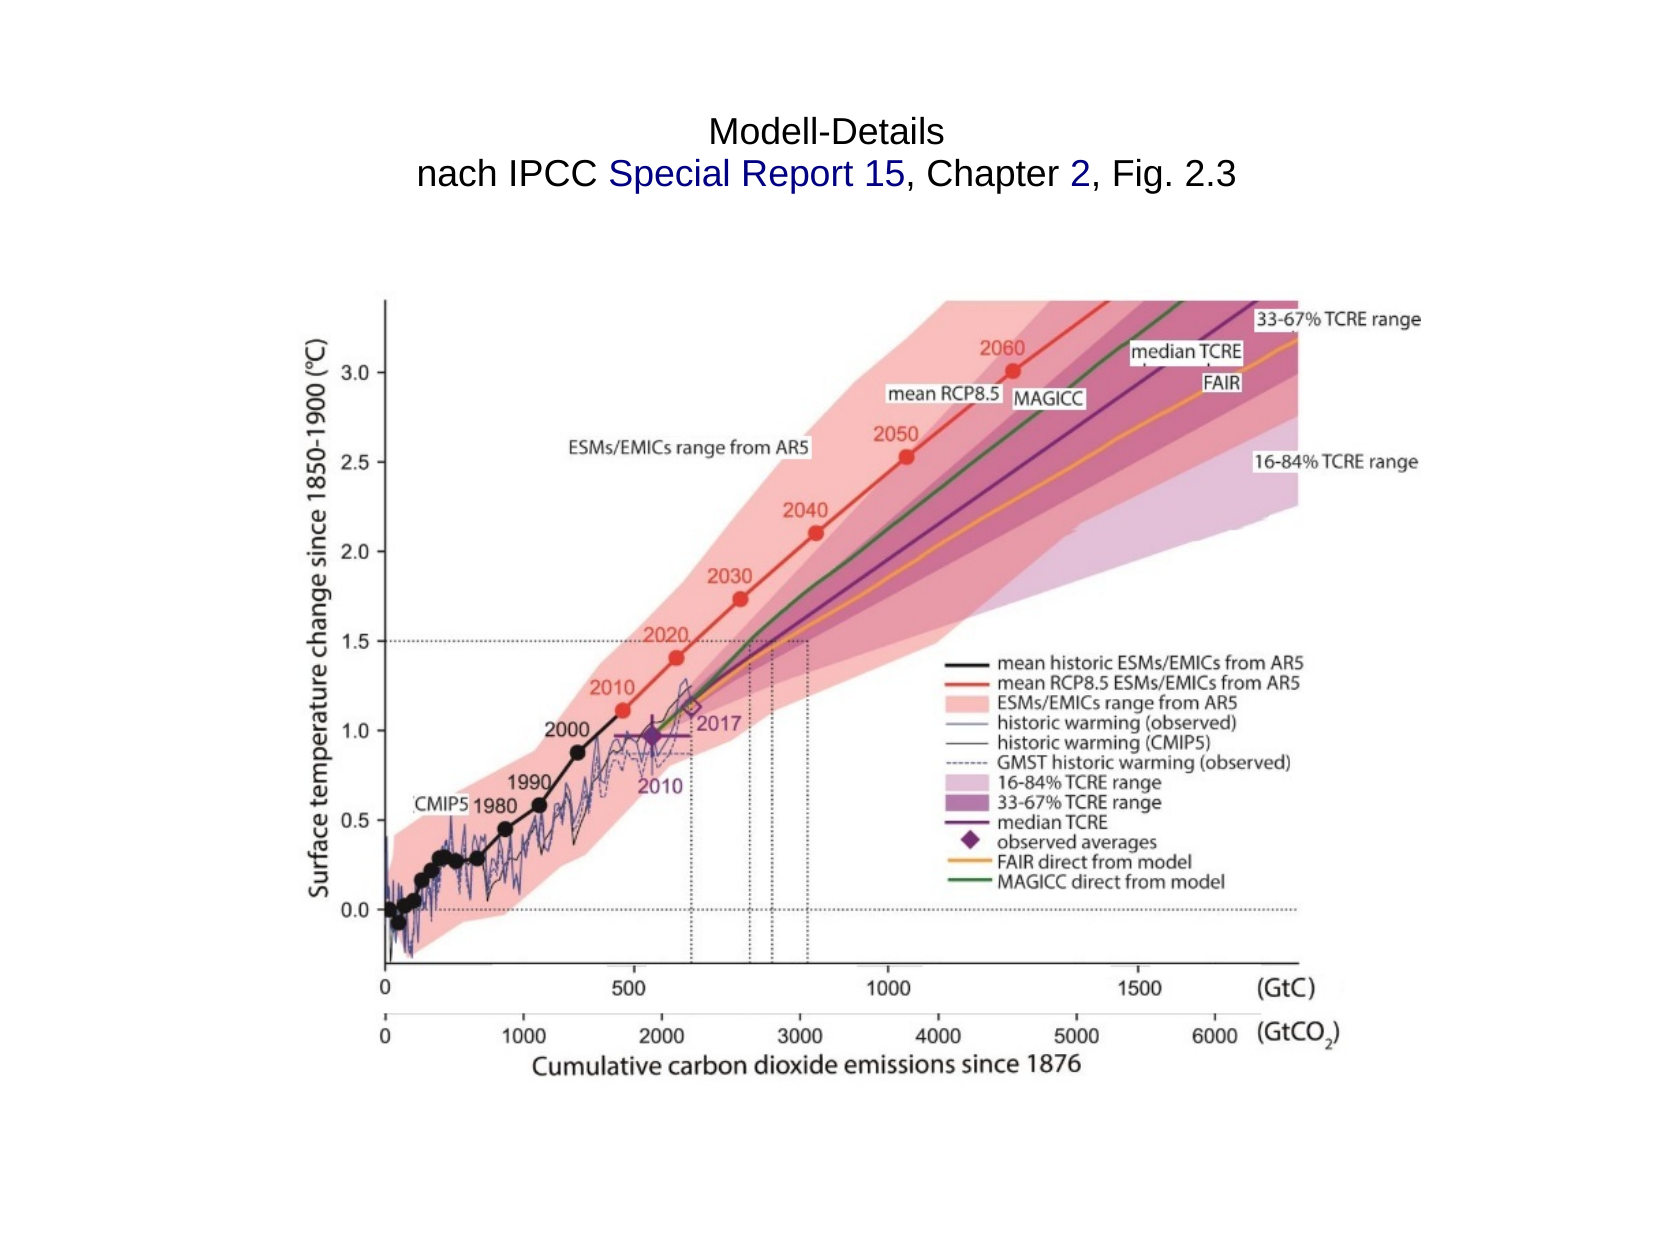

# Modell-Details nach IPCC Special Report 15, Chapter 2, Fig. 2.3